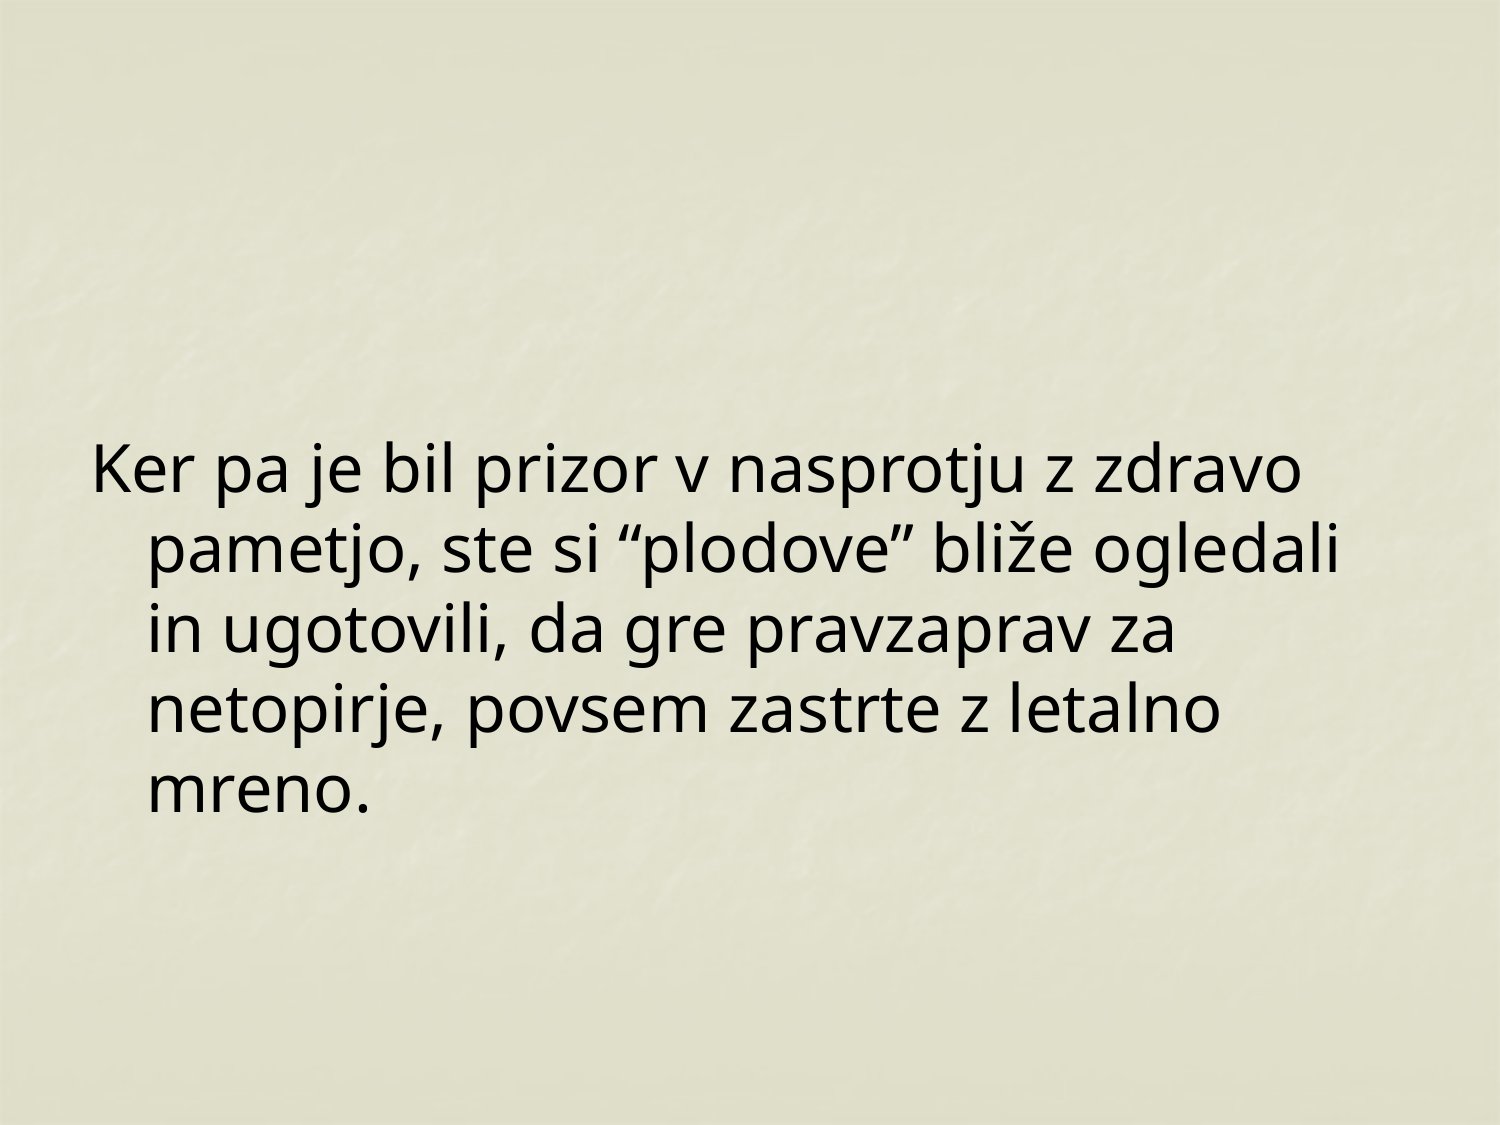

#
Ker pa je bil prizor v nasprotju z zdravo pametjo, ste si “plodove” bliže ogledali in ugotovili, da gre pravzaprav za netopirje, povsem zastrte z letalno mreno.